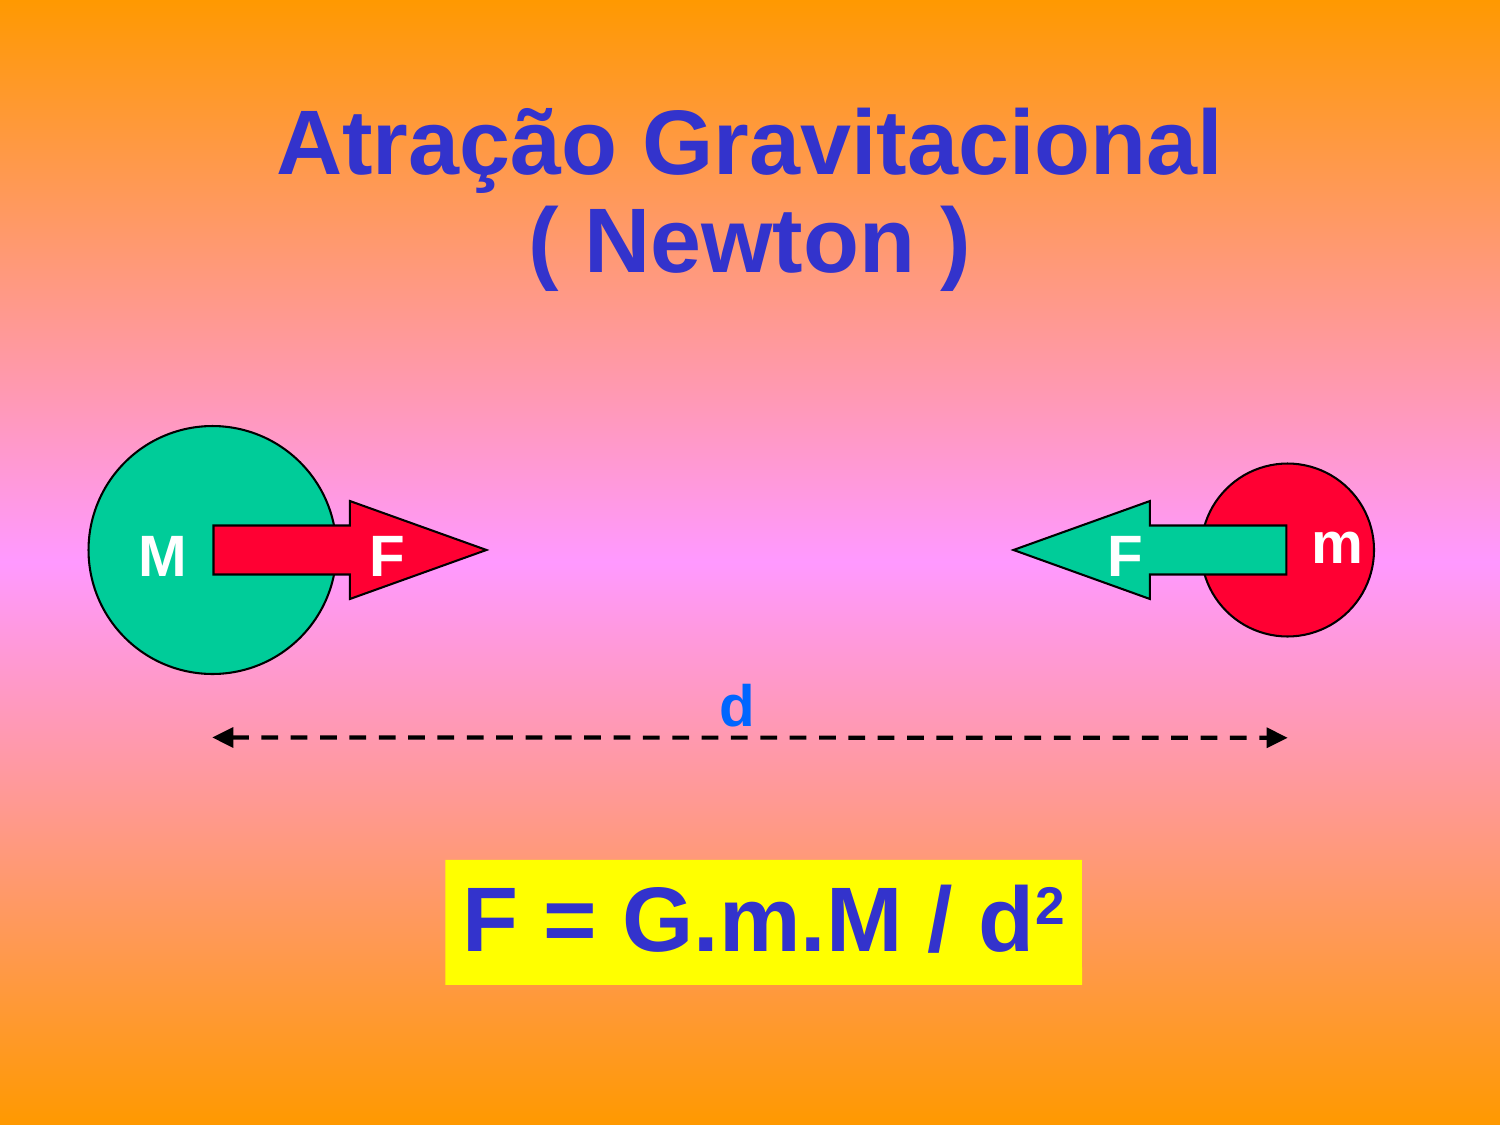

# Atração Gravitacional ( Newton )
m
M
F
F
d
F = G.m.M / d2